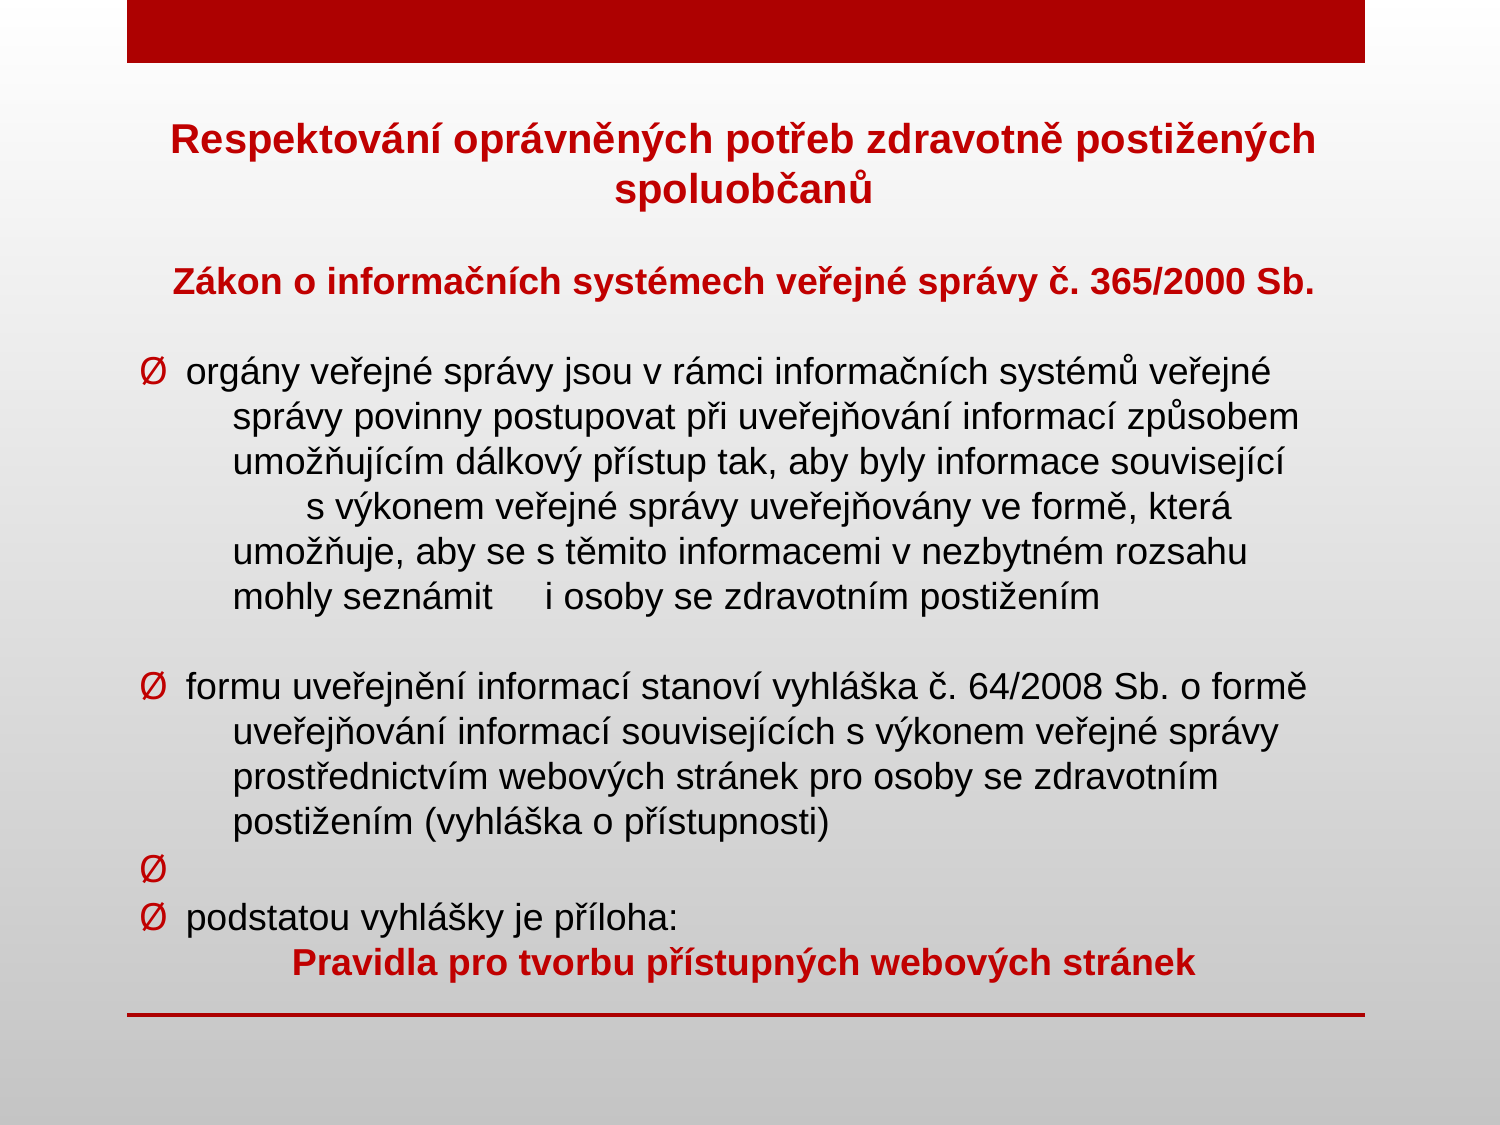

Respektování oprávněných potřeb zdravotně postižených spoluobčanů
Zákon o informačních systémech veřejné správy č. 365/2000 Sb.
orgány veřejné správy jsou v rámci informačních systémů veřejné správy povinny postupovat při uveřejňování informací způsobem umožňujícím dálkový přístup tak, aby byly informace související s výkonem veřejné správy uveřejňovány ve formě, která umožňuje, aby se s těmito informacemi v nezbytném rozsahu mohly seznámit i osoby se zdravotním postižením
formu uveřejnění informací stanoví vyhláška č. 64/2008 Sb. o formě uveřejňování informací souvisejících s výkonem veřejné správy prostřednictvím webových stránek pro osoby se zdravotním postižením (vyhláška o přístupnosti)
podstatou vyhlášky je příloha:
Pravidla pro tvorbu přístupných webových stránek